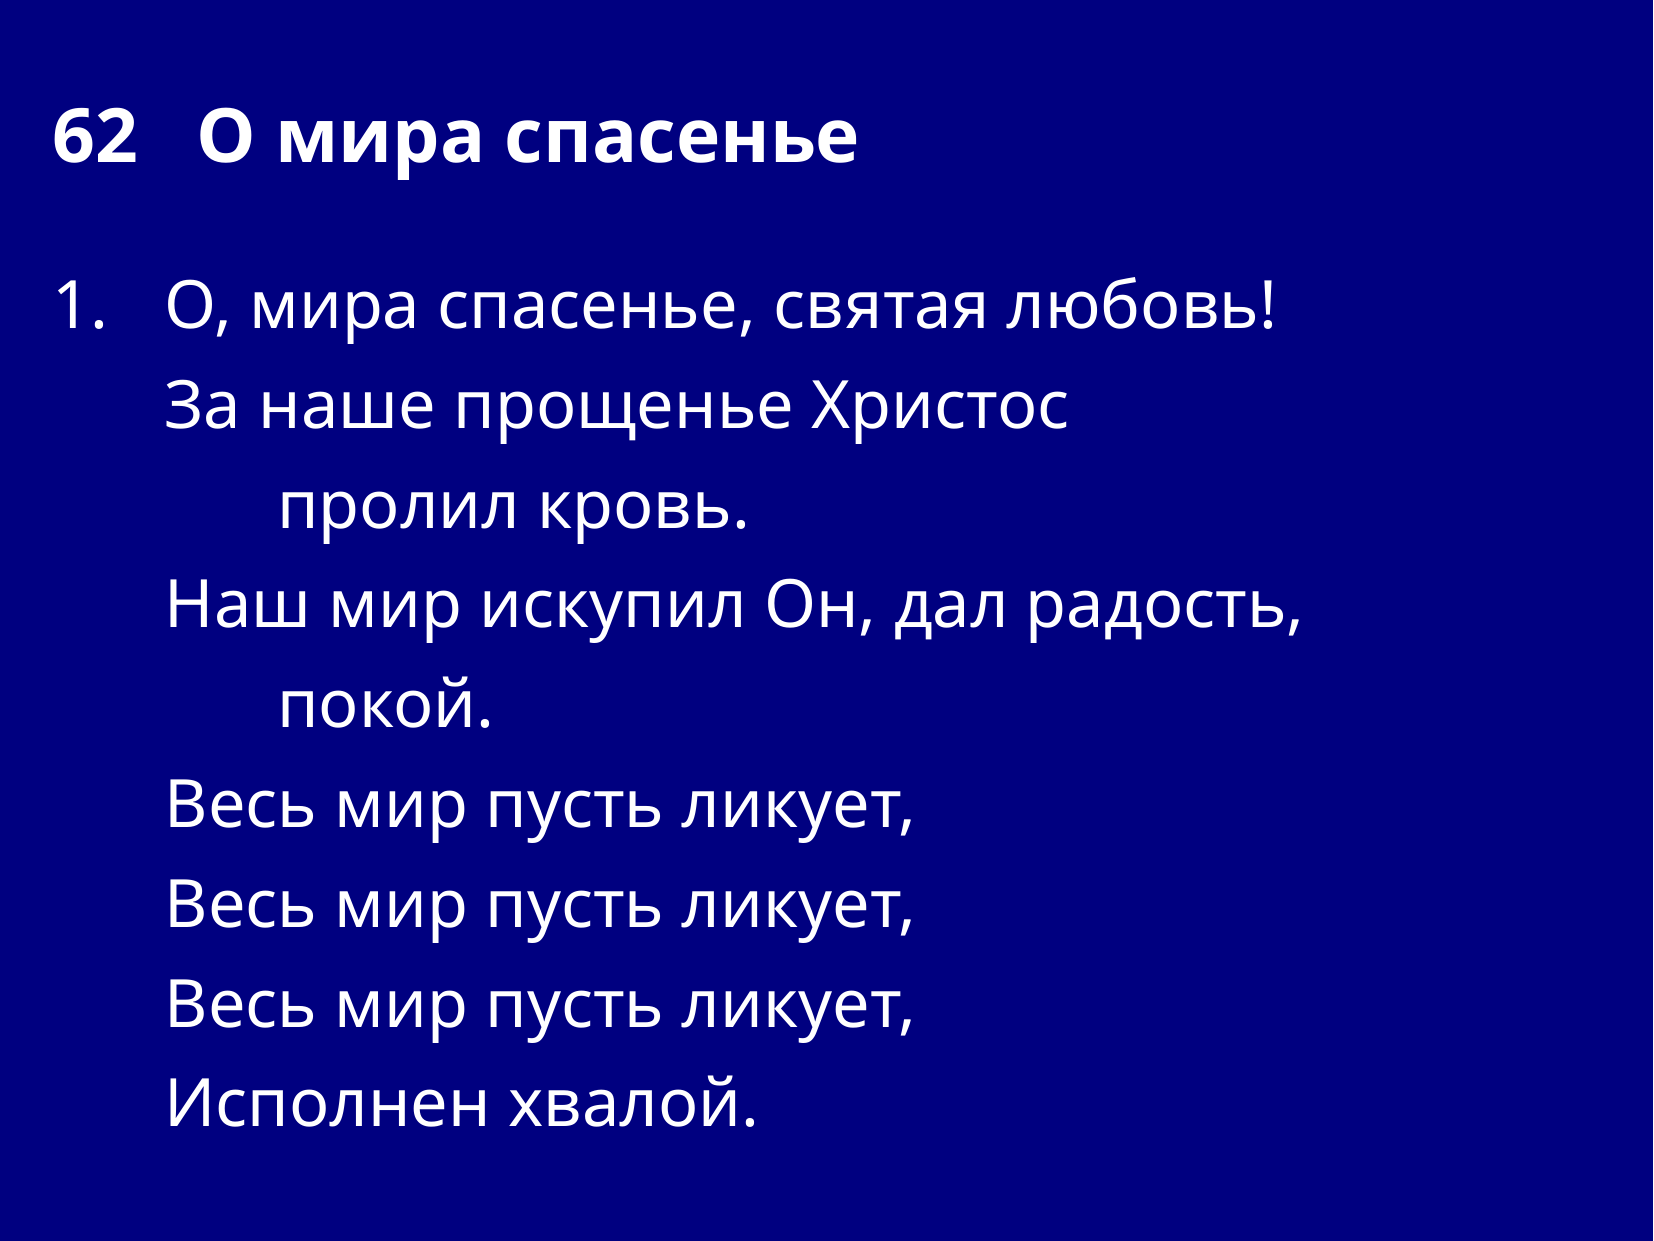

62 О мира спасенье
1.	О, мира спасенье, святая любовь!
	За наше прощенье Христос
		пролил кровь.
	Наш мир искупил Он, дал радость,
		покой.
	Весь мир пусть ликует,
	Весь мир пусть ликует,
	Весь мир пусть ликует,
	Исполнен хвалой.